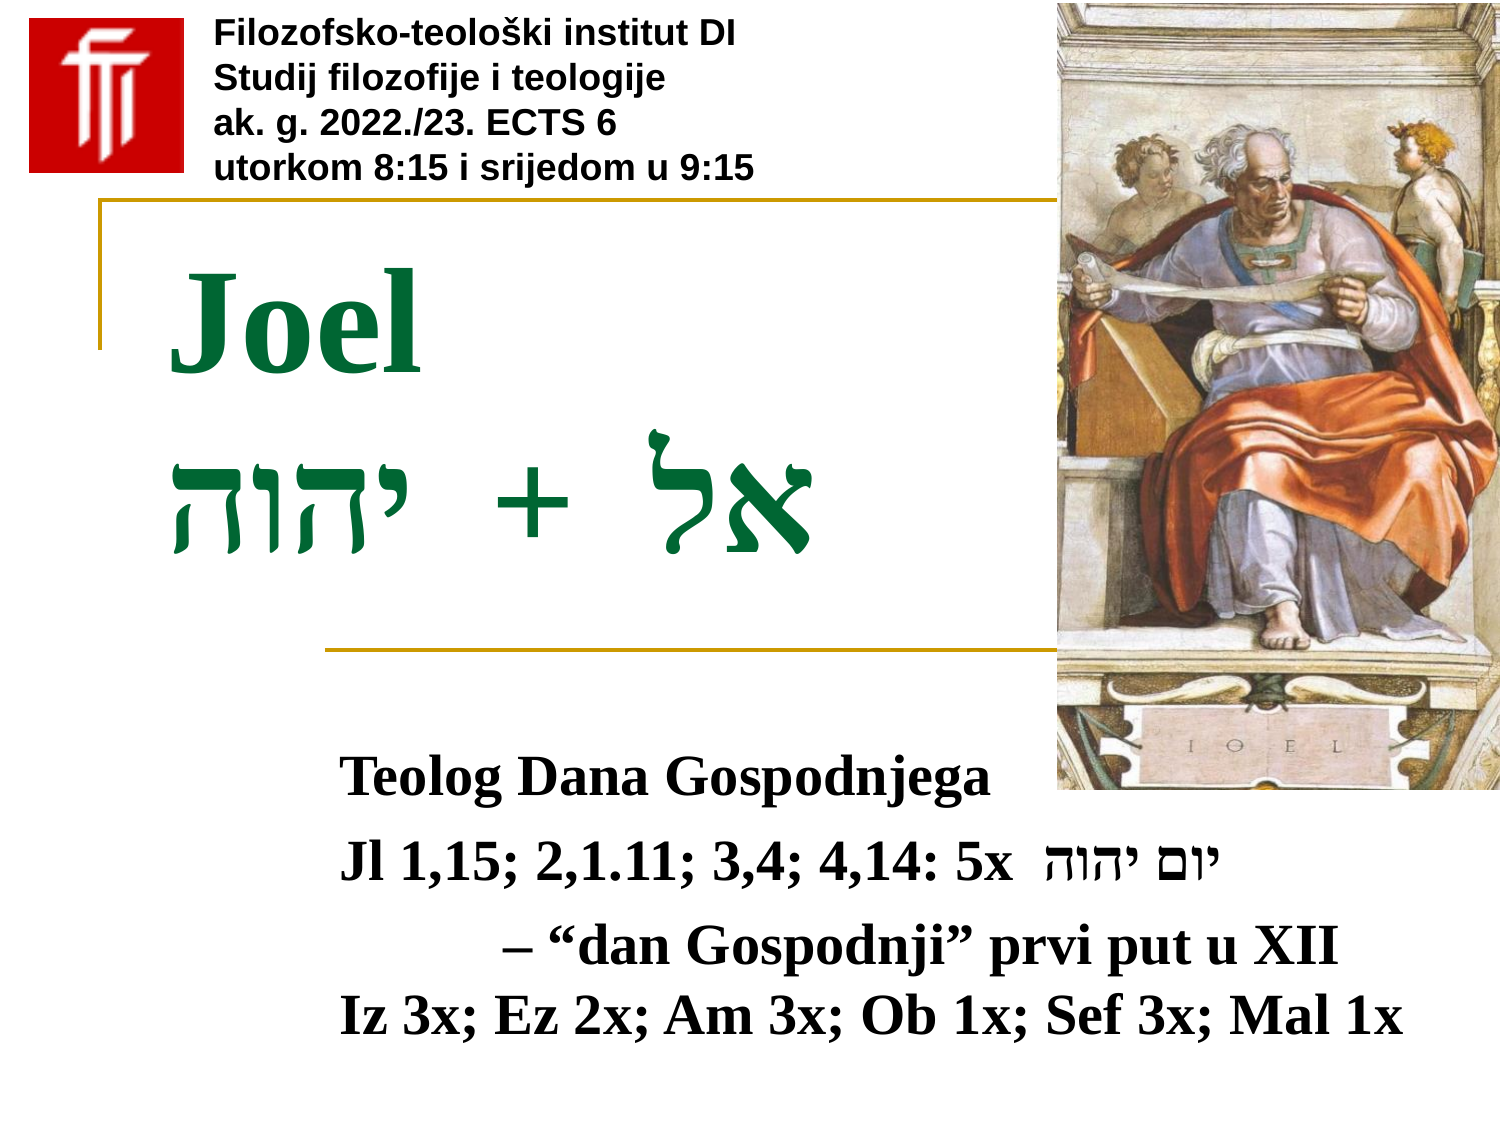

Filozofsko-teološki institut DI
Studij filozofije i teologije
ak. g. 2022./23. ECTS 6
utorkom 8:15 i srijedom u 9:15
# Joel אל + יהוה
Teolog Dana Gospodnjega
Jl 1,15; 2,1.11; 3,4; 4,14: 5x יום יהוה
	 – “dan Gospodnji” prvi put u XII
Iz 3x; Ez 2x; Am 3x; Ob 1x; Sef 3x; Mal 1x